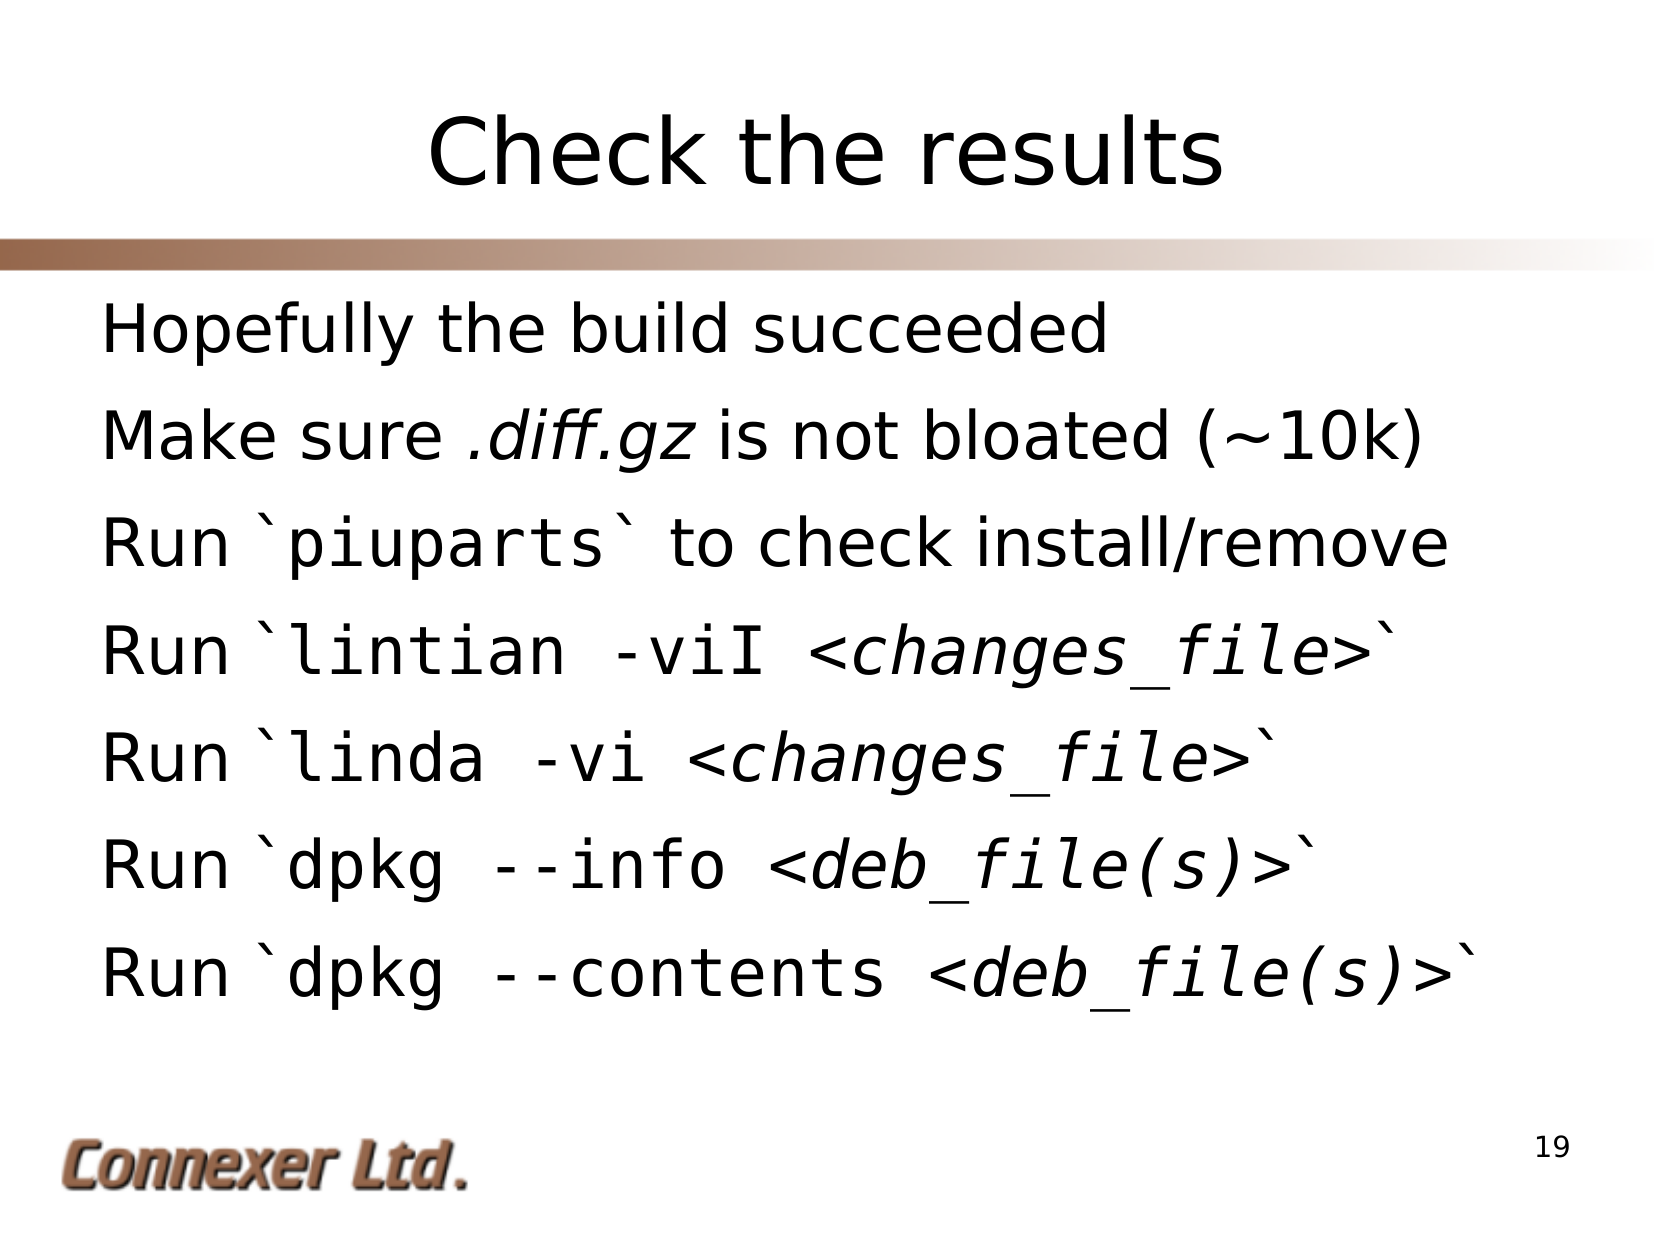

# Check the results
Hopefully the build succeeded
Make sure .diff.gz is not bloated (~10k)
Run `piuparts` to check install/remove
Run `lintian -viI <changes_file>`
Run `linda -vi <changes_file>`
Run `dpkg --info <deb_file(s)>`
Run `dpkg --contents <deb_file(s)>`
19